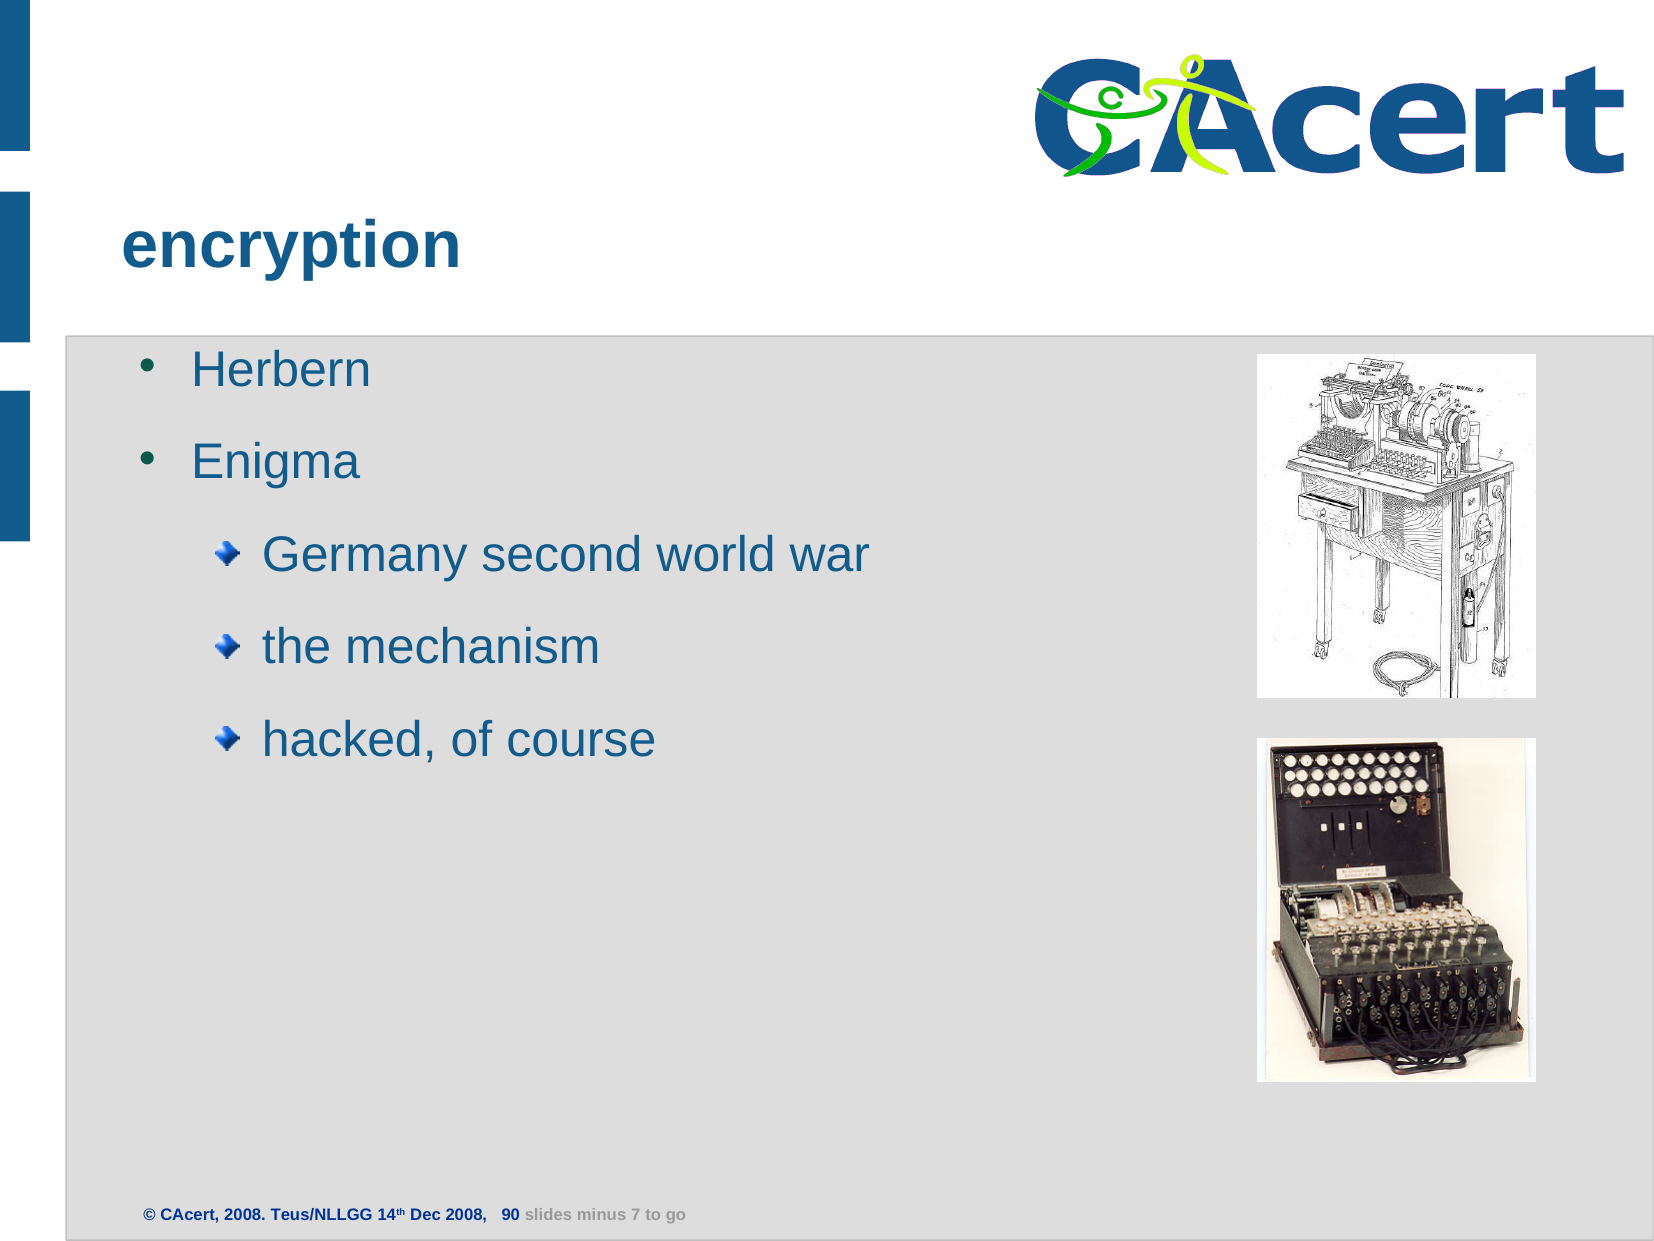

# encryption
Herbern
Enigma
Germany second world war
the mechanism
hacked, of course